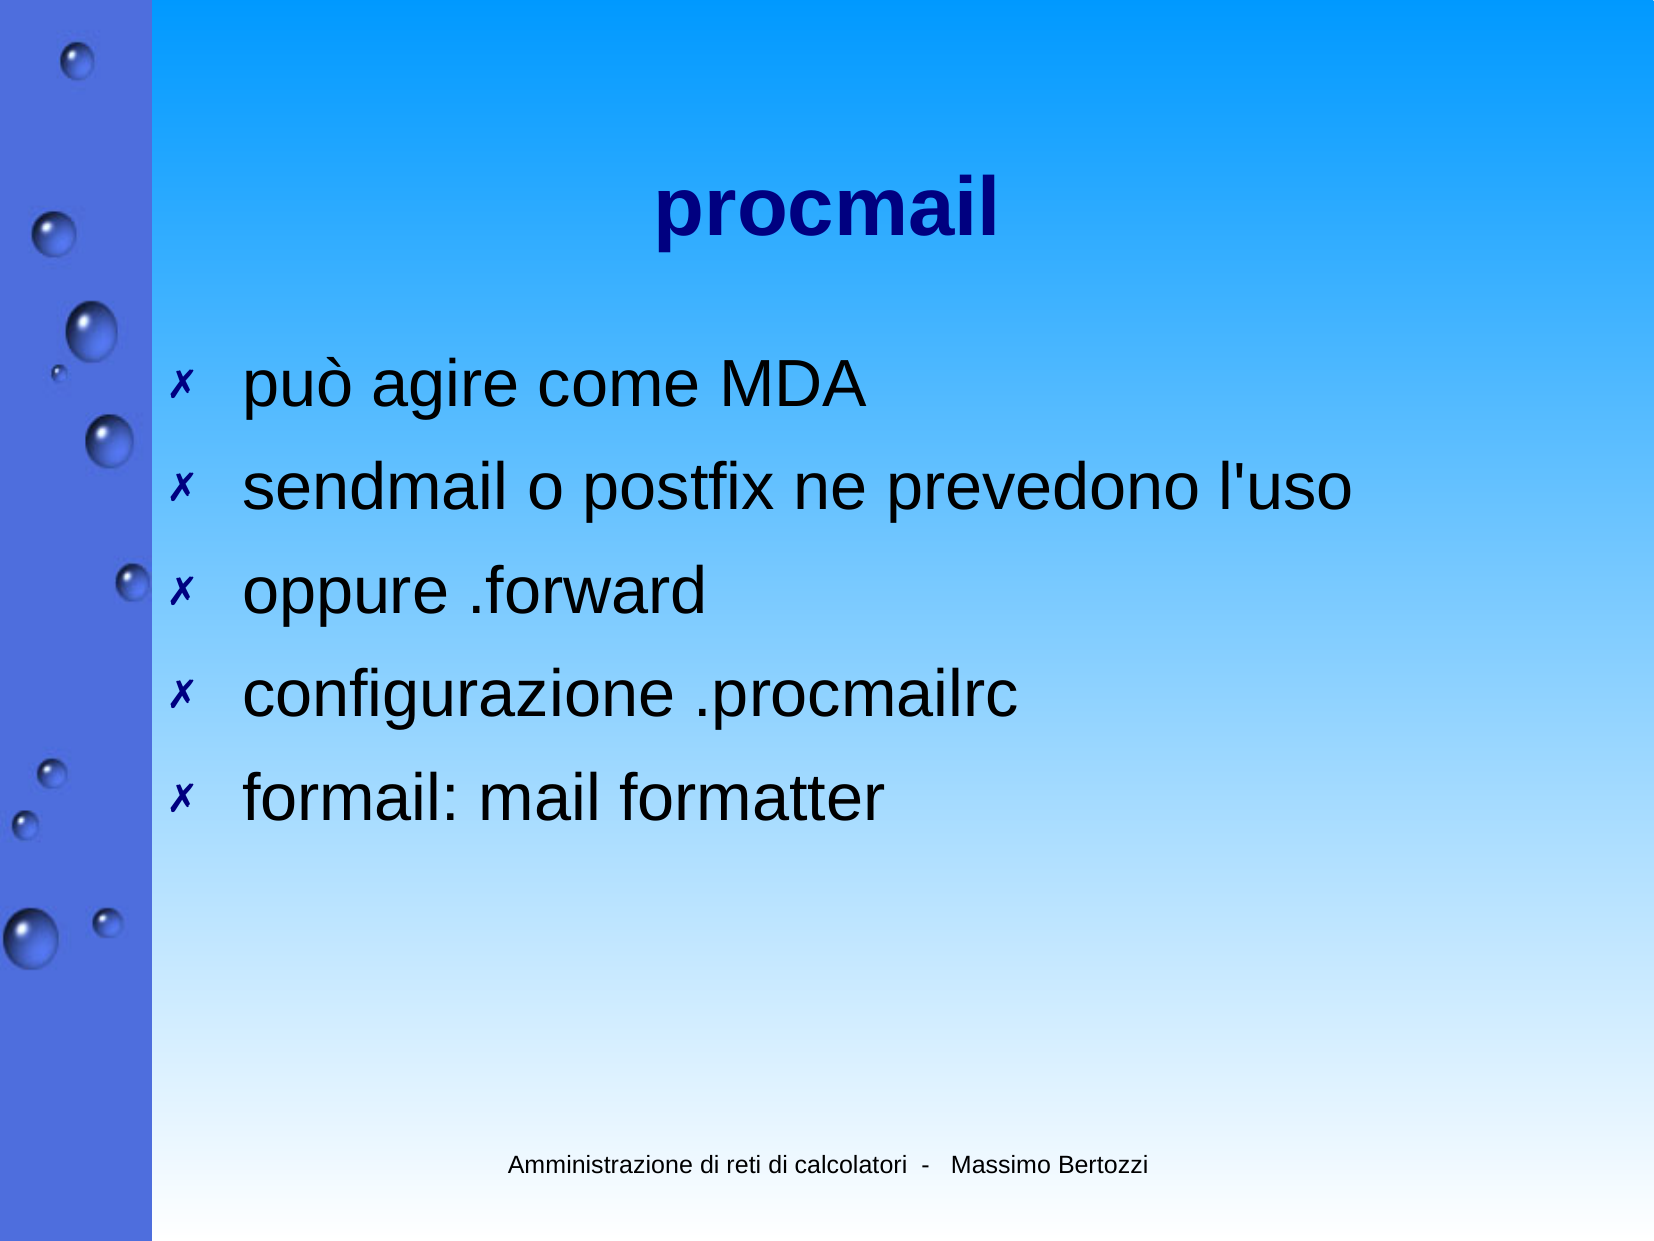

# procmail
può agire come MDA
sendmail o postfix ne prevedono l'uso
oppure .forward
configurazione .procmailrc
formail: mail formatter